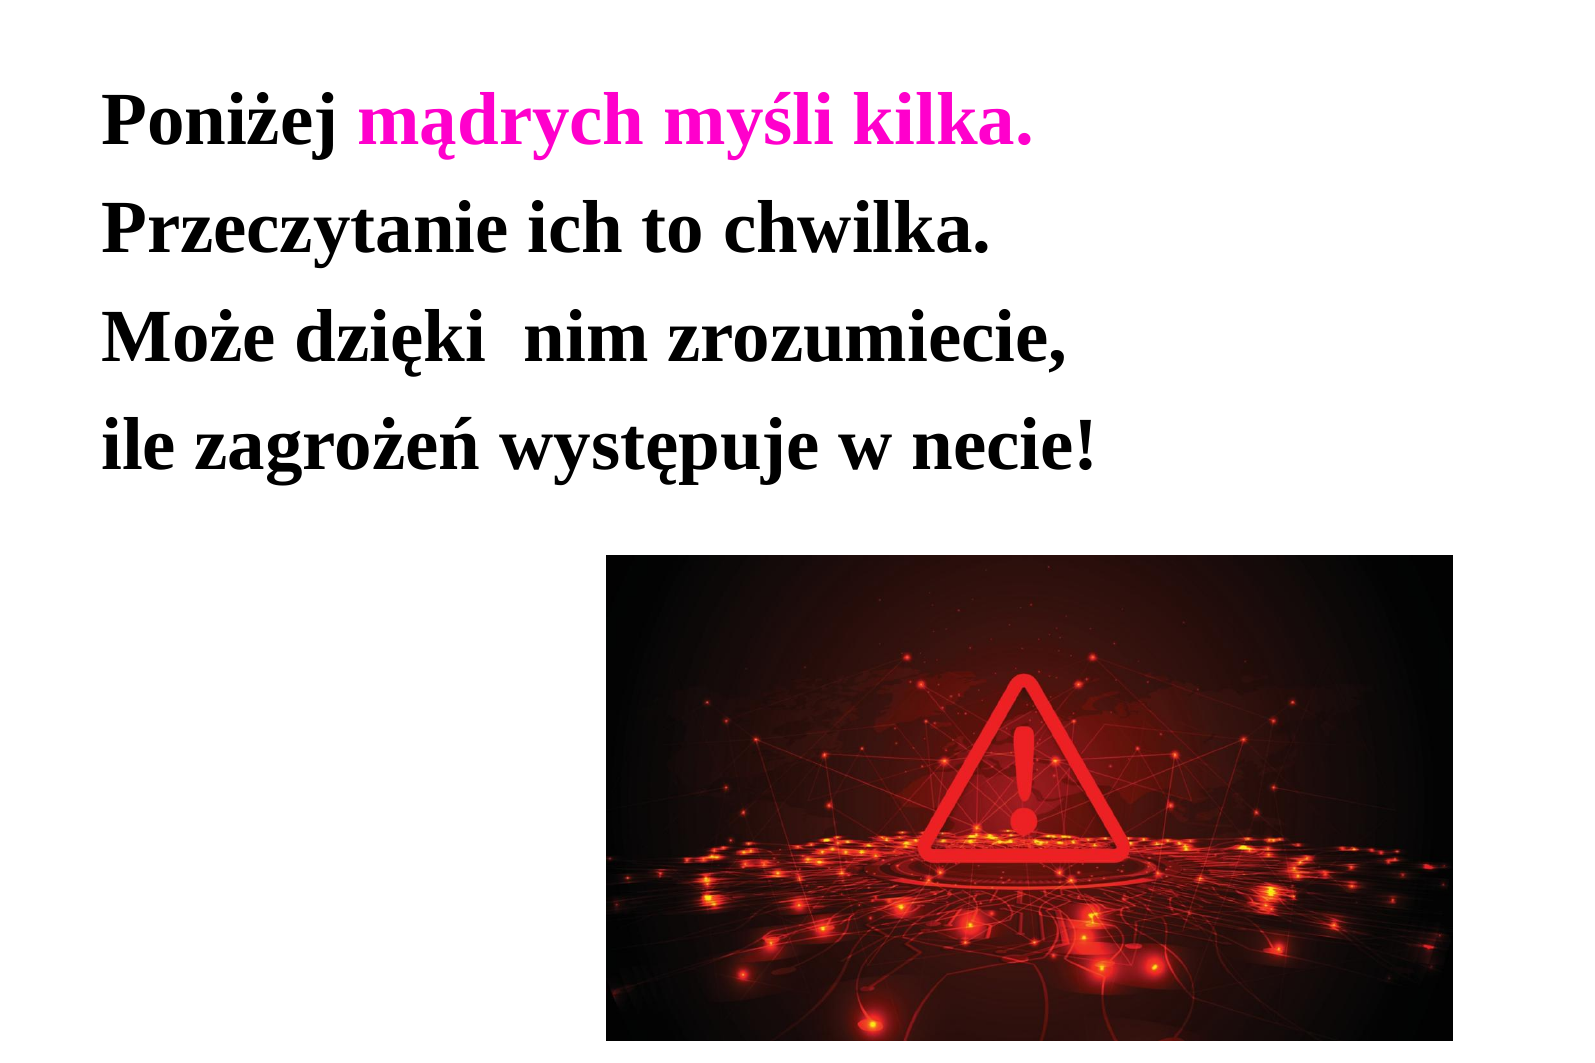

# Poniżej mądrych myśli kilka.
 Przeczytanie ich to chwilka.
 Może dzięki nim zrozumiecie,
 ile zagrożeń występuje w necie!